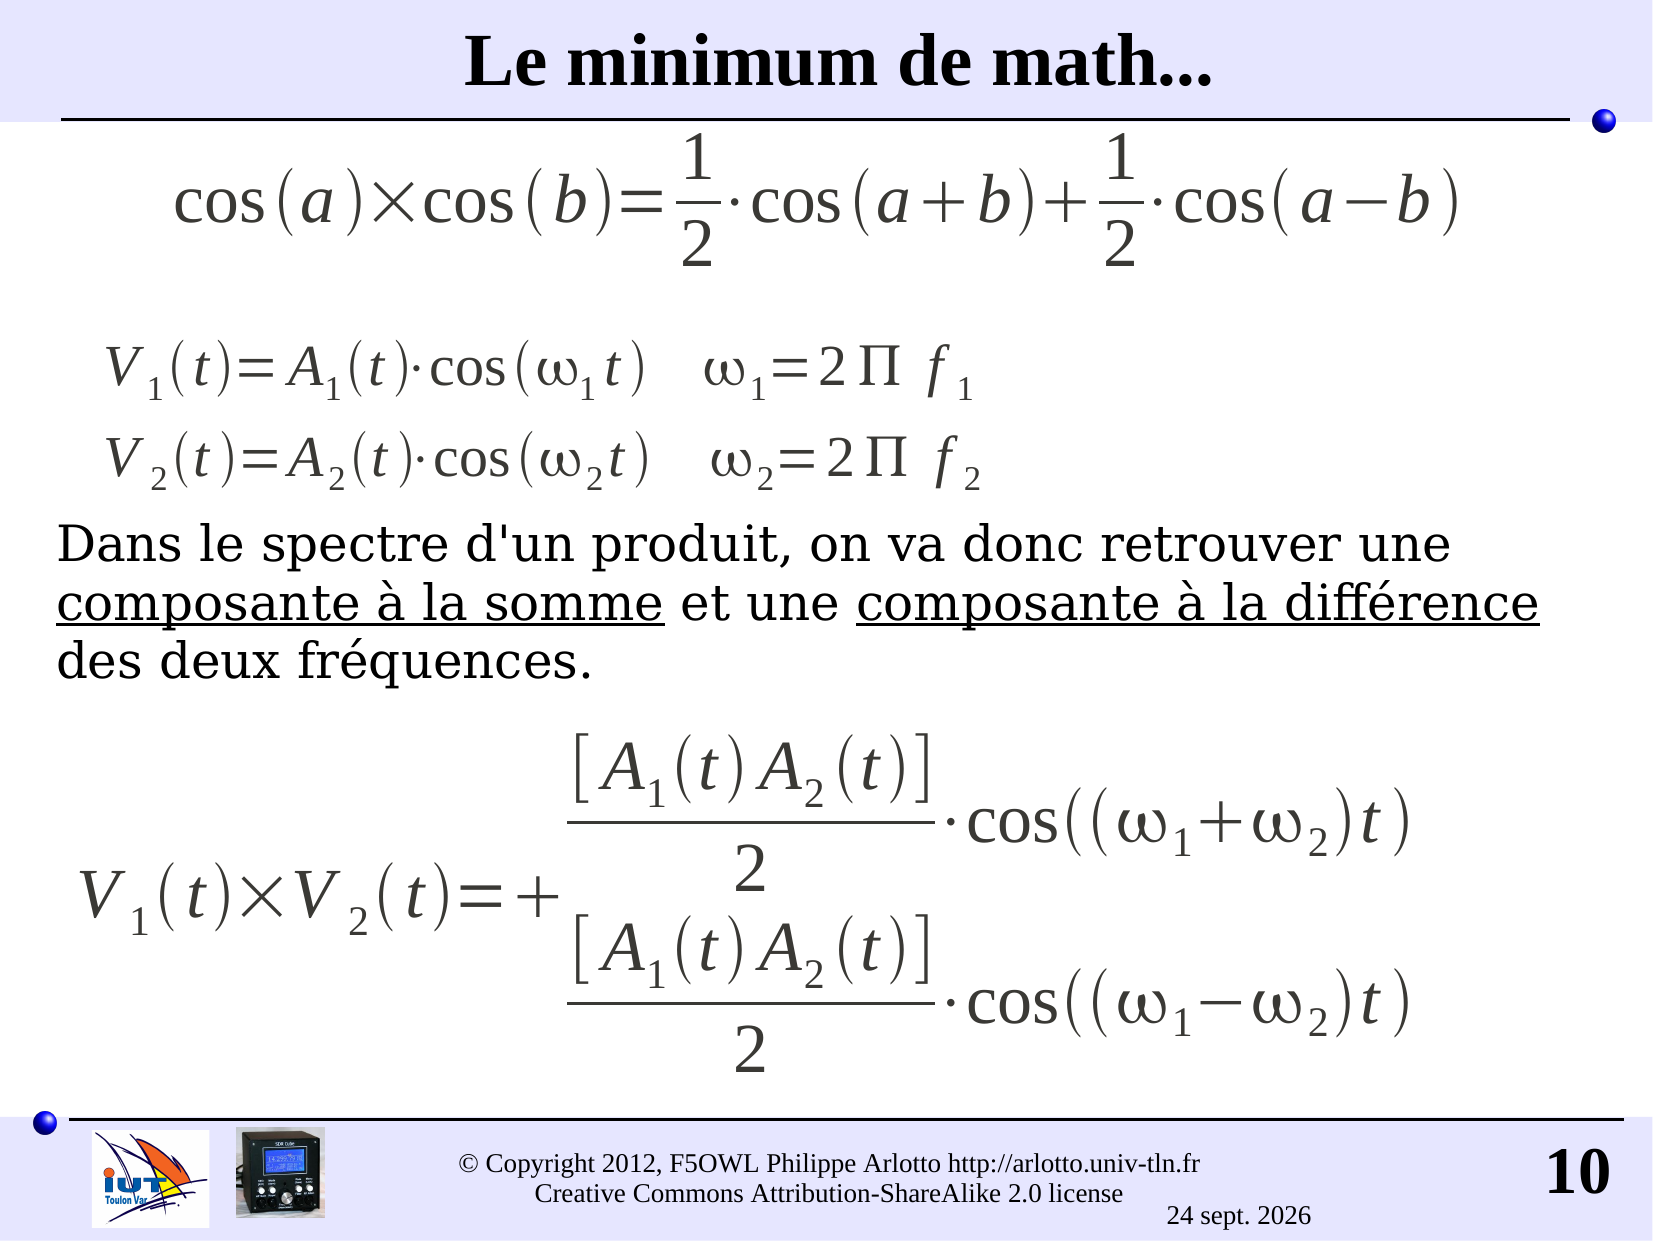

# Le minimum de math...
Dans le spectre d'un produit, on va donc retrouver une
composante à la somme et une composante à la différence
des deux fréquences.